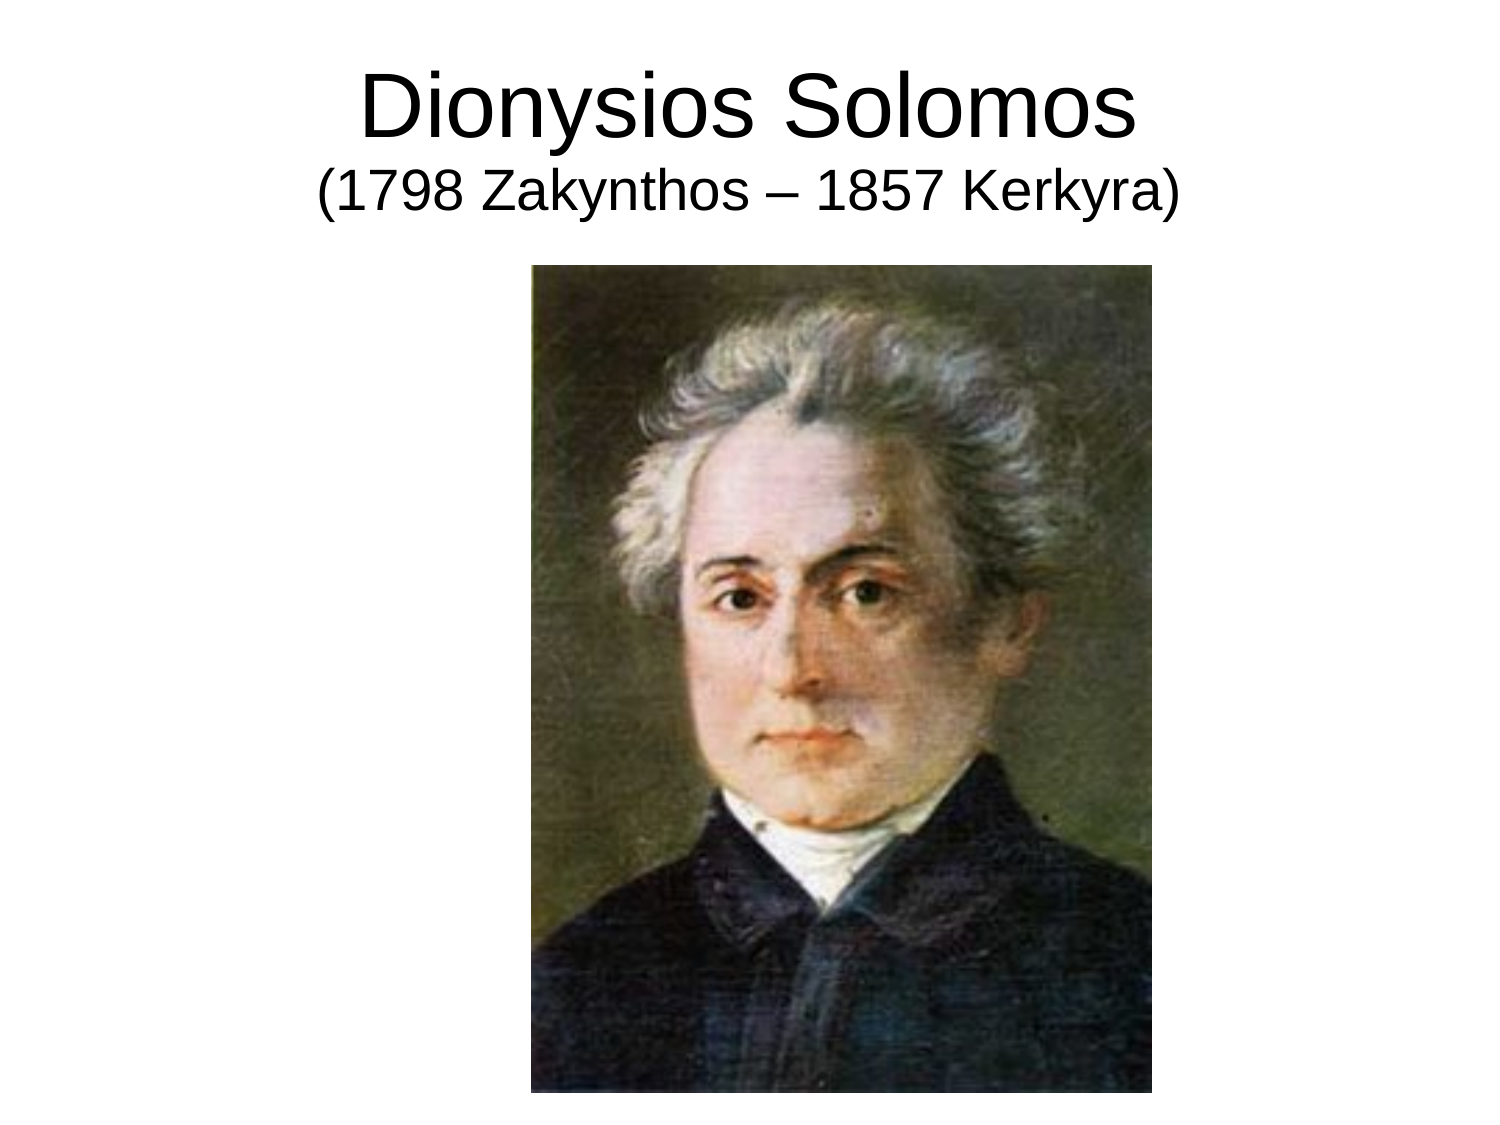

# Dionysios Solomos (1798 Zakynthos – 1857 Kerkyra)